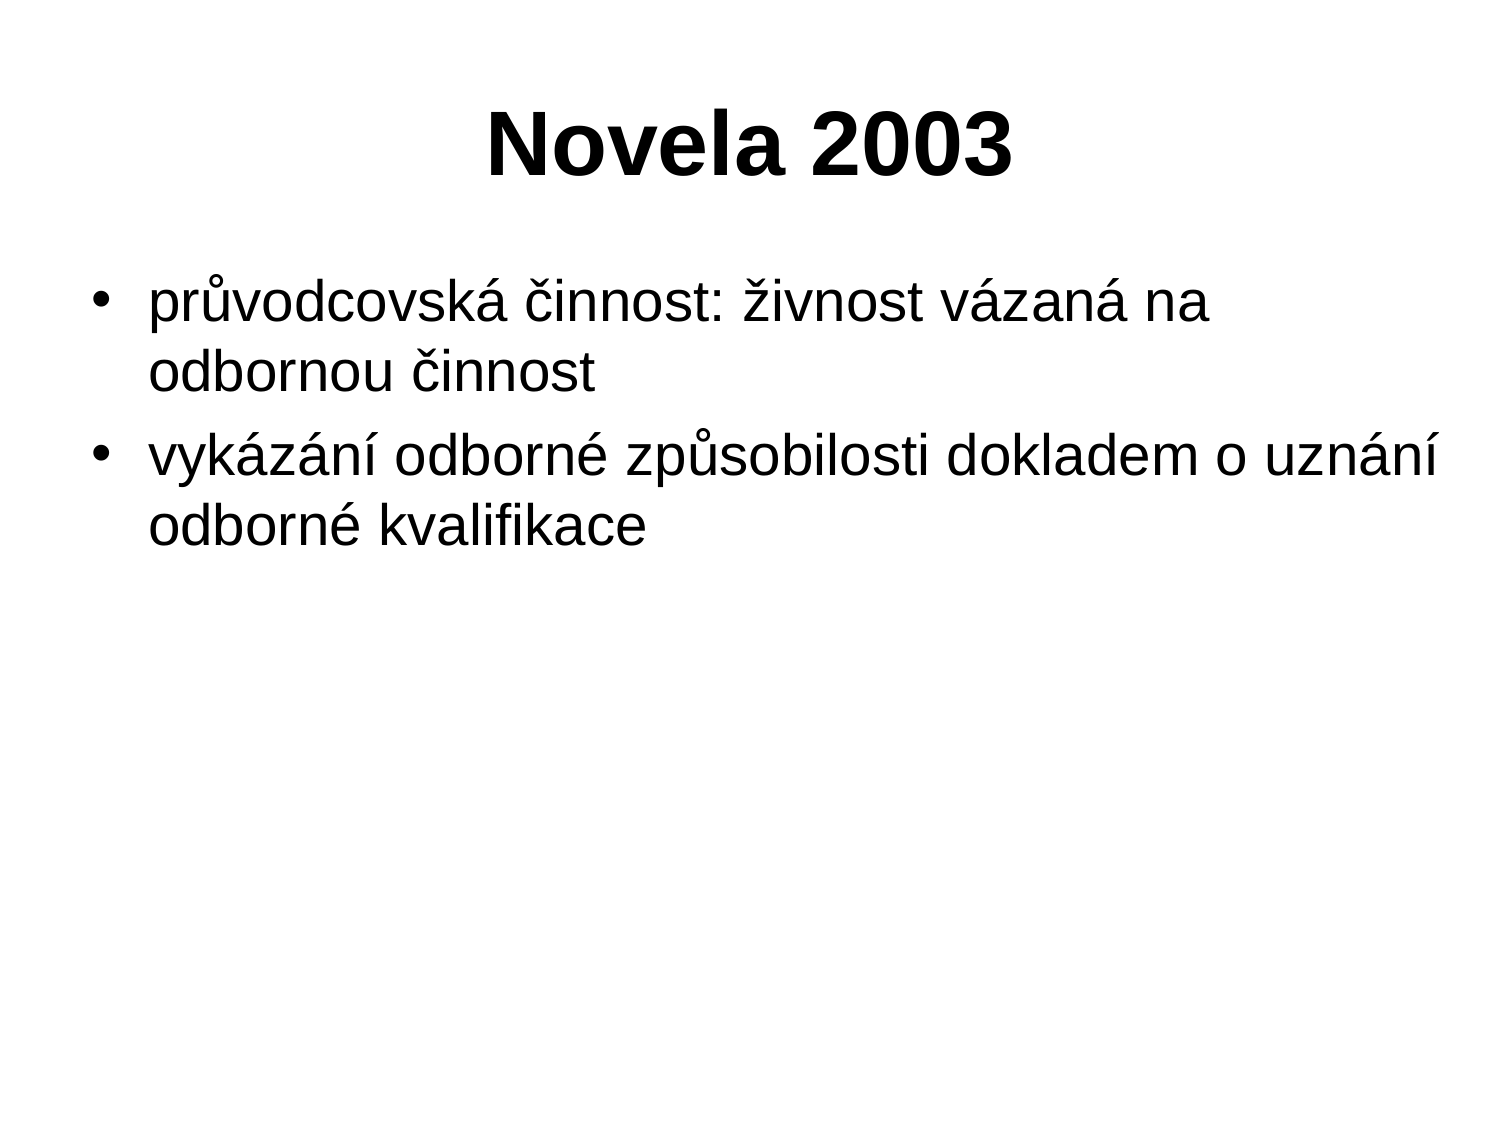

# Novela 2003
průvodcovská činnost: živnost vázaná na odbornou činnost
vykázání odborné způsobilosti dokladem o uznání odborné kvalifikace